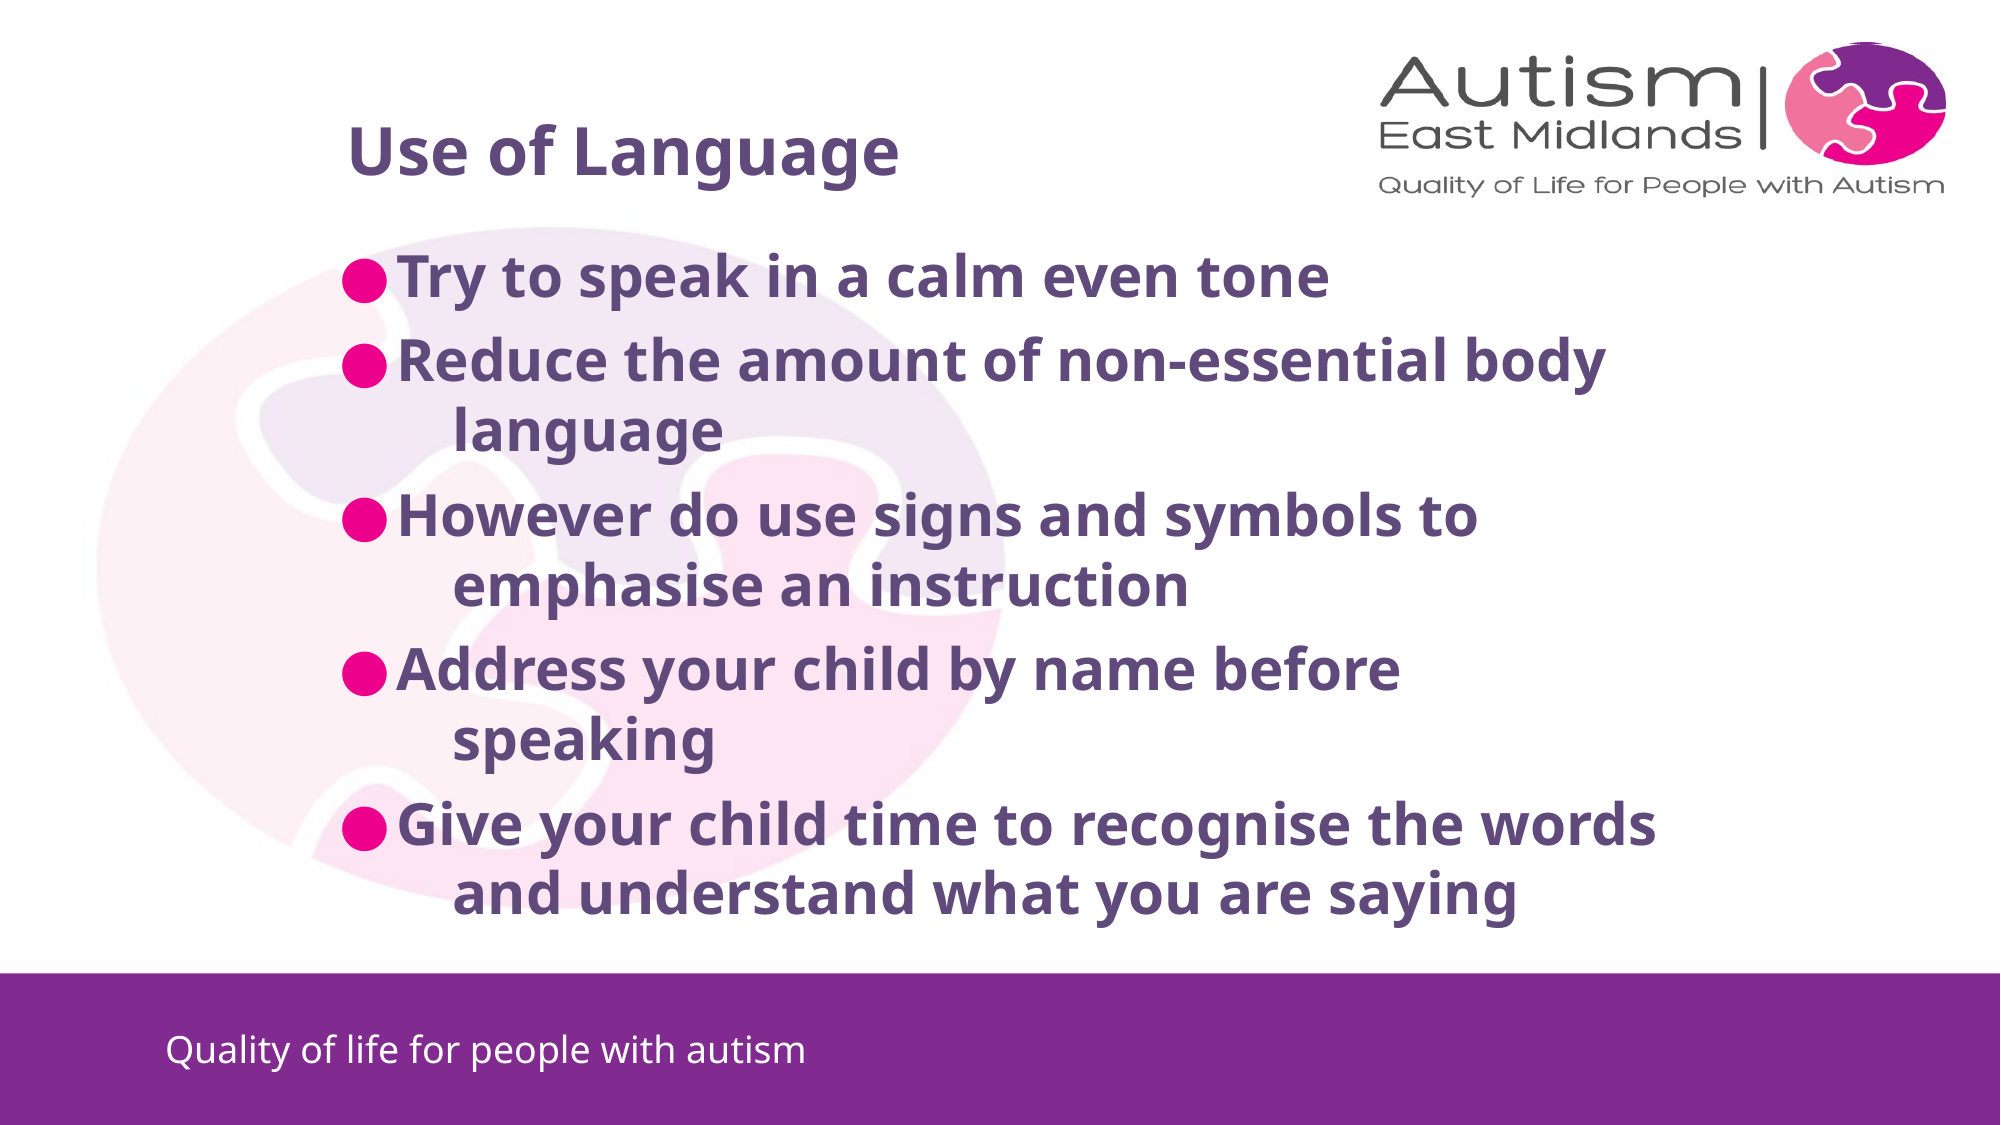

# Use of Language
Try to speak in a calm even tone
Reduce the amount of non-essential body language
However do use signs and symbols to emphasise an instruction
Address your child by name before speaking
Give your child time to recognise the words and understand what you are saying